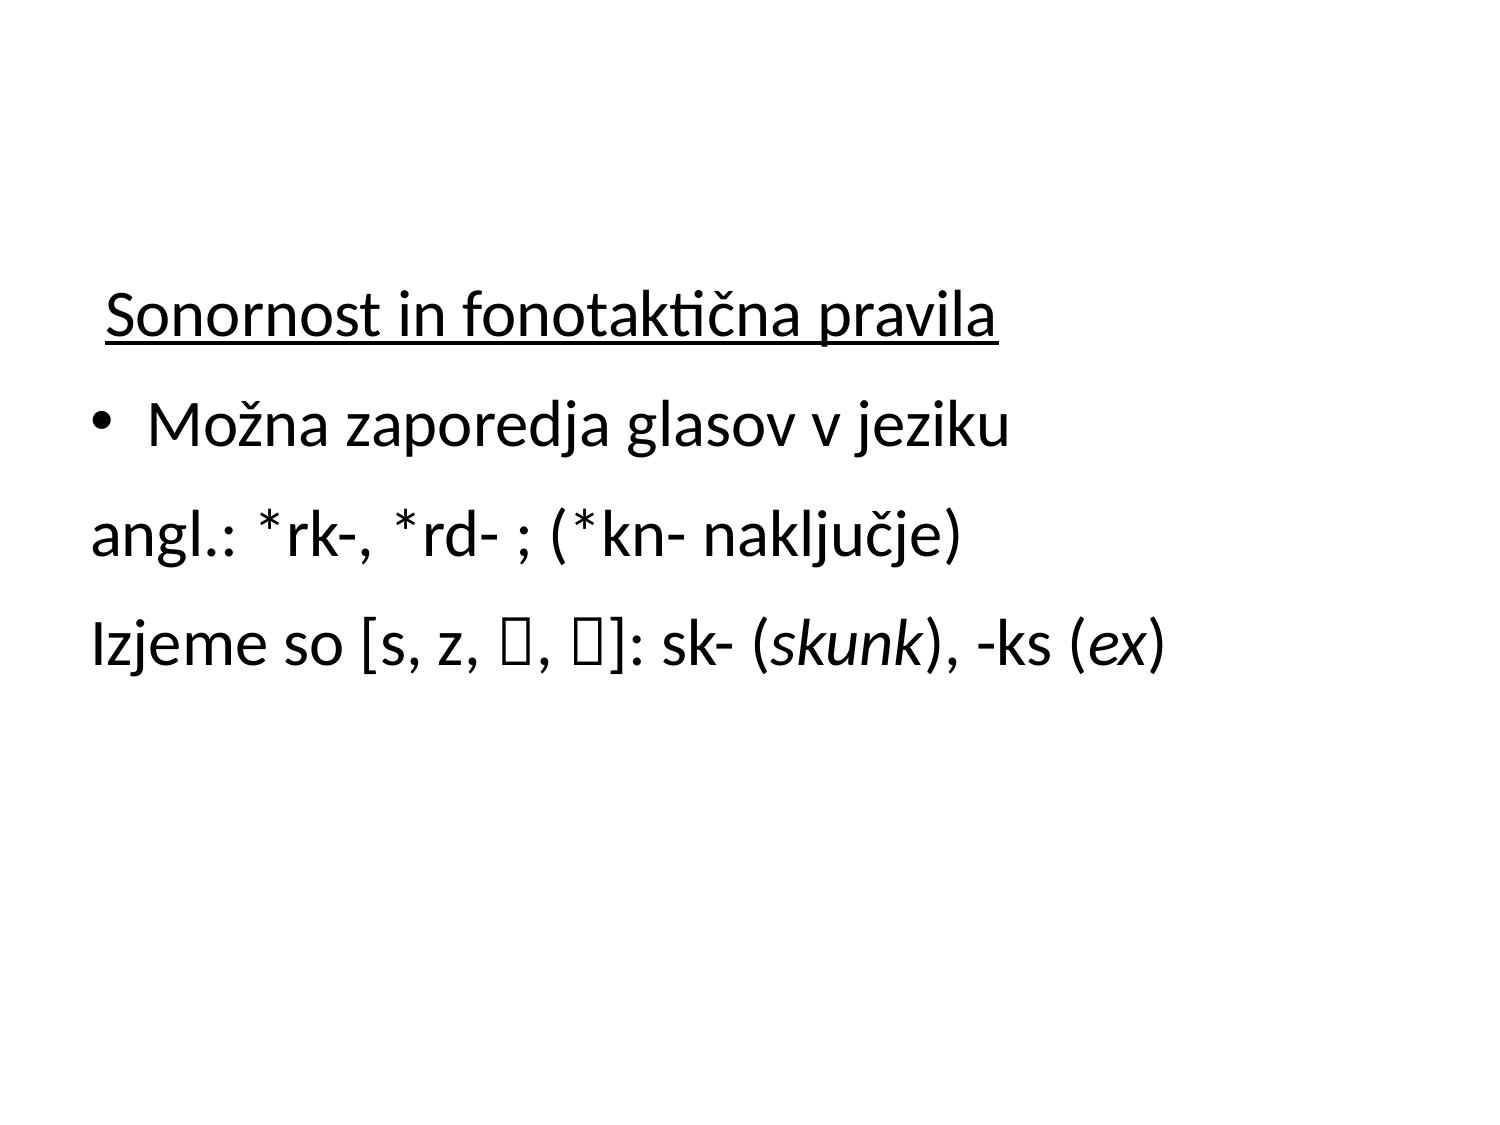

#
 Sonornost in fonotaktična pravila
Možna zaporedja glasov v jeziku
angl.: *rk-, *rd- ; (*kn- naključje)
Izjeme so [s, z, , ]: sk- (skunk), -ks (ex)